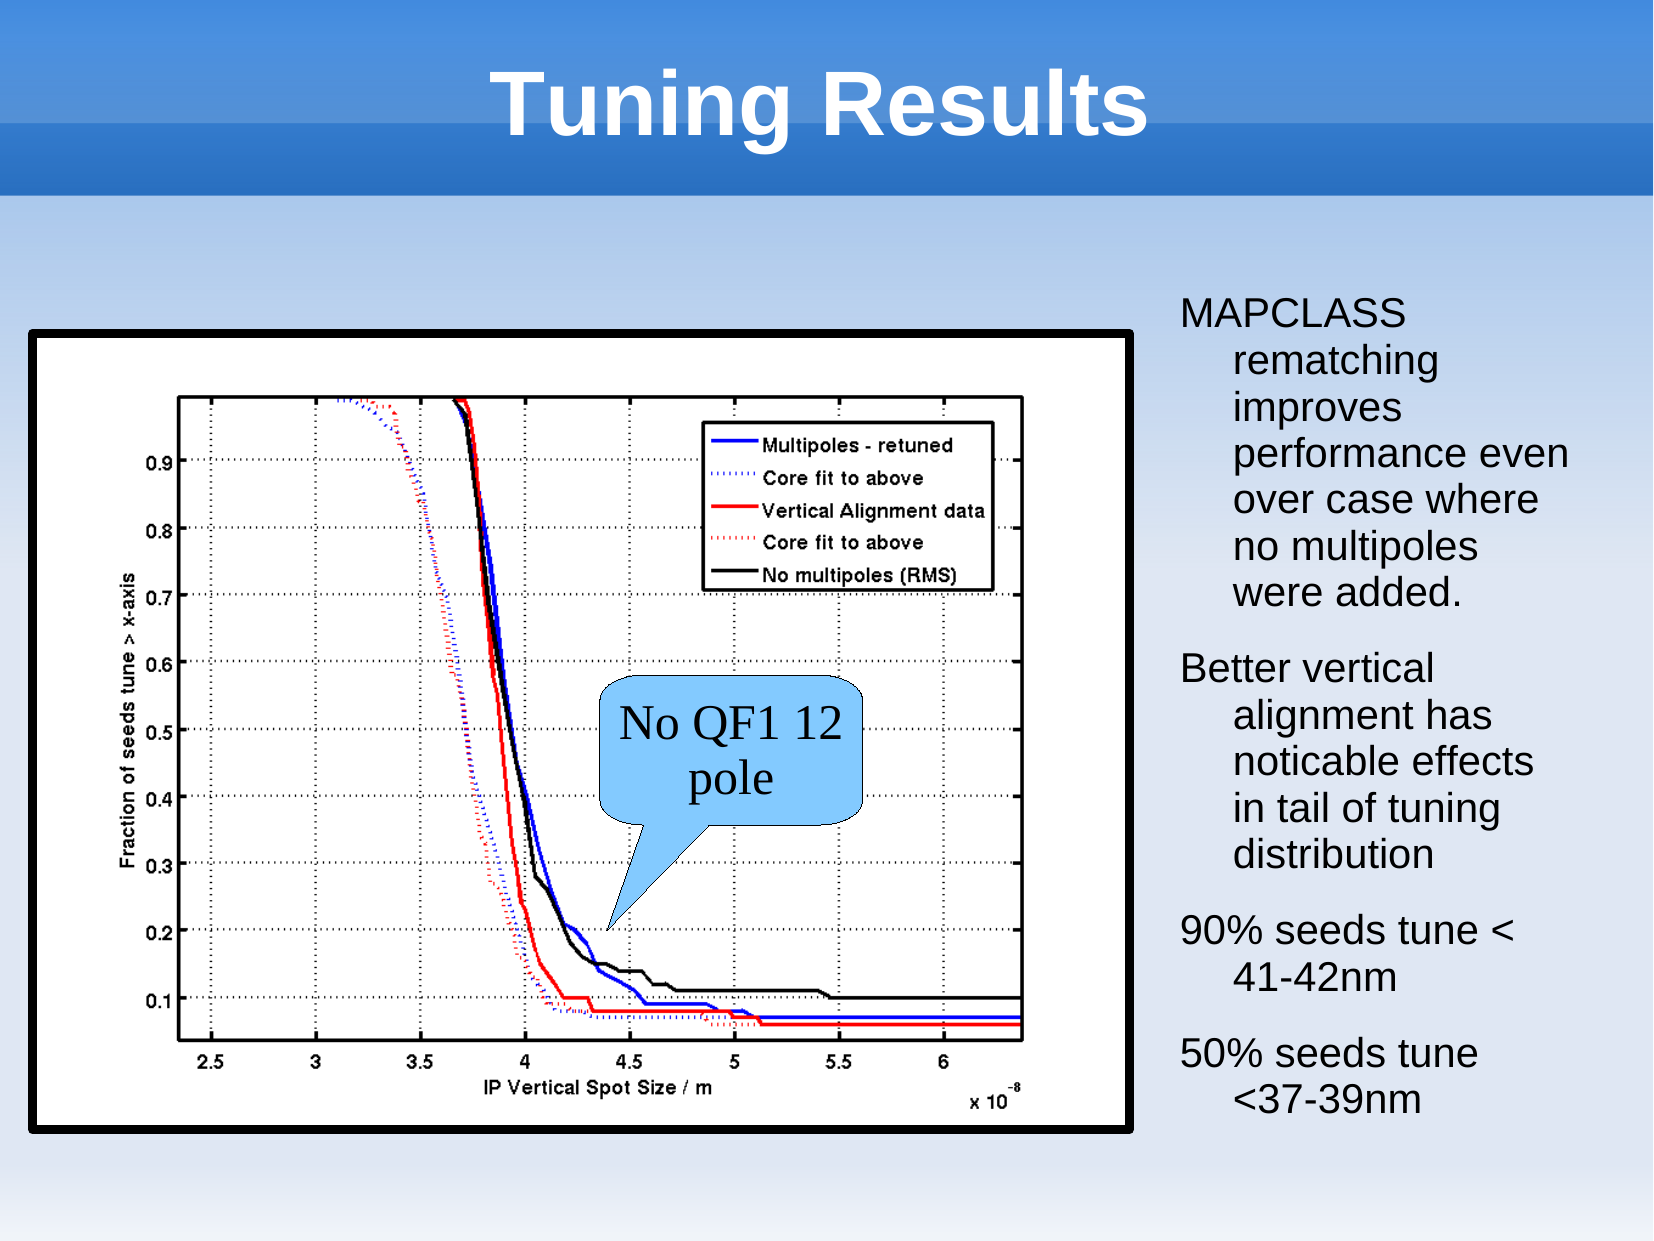

# Tuning Results
MAPCLASS rematching improves performance even over case where no multipoles were added.
Better vertical alignment has noticable effects in tail of tuning distribution
90% seeds tune < 41-42nm
50% seeds tune <37-39nm
No QF1 12 pole